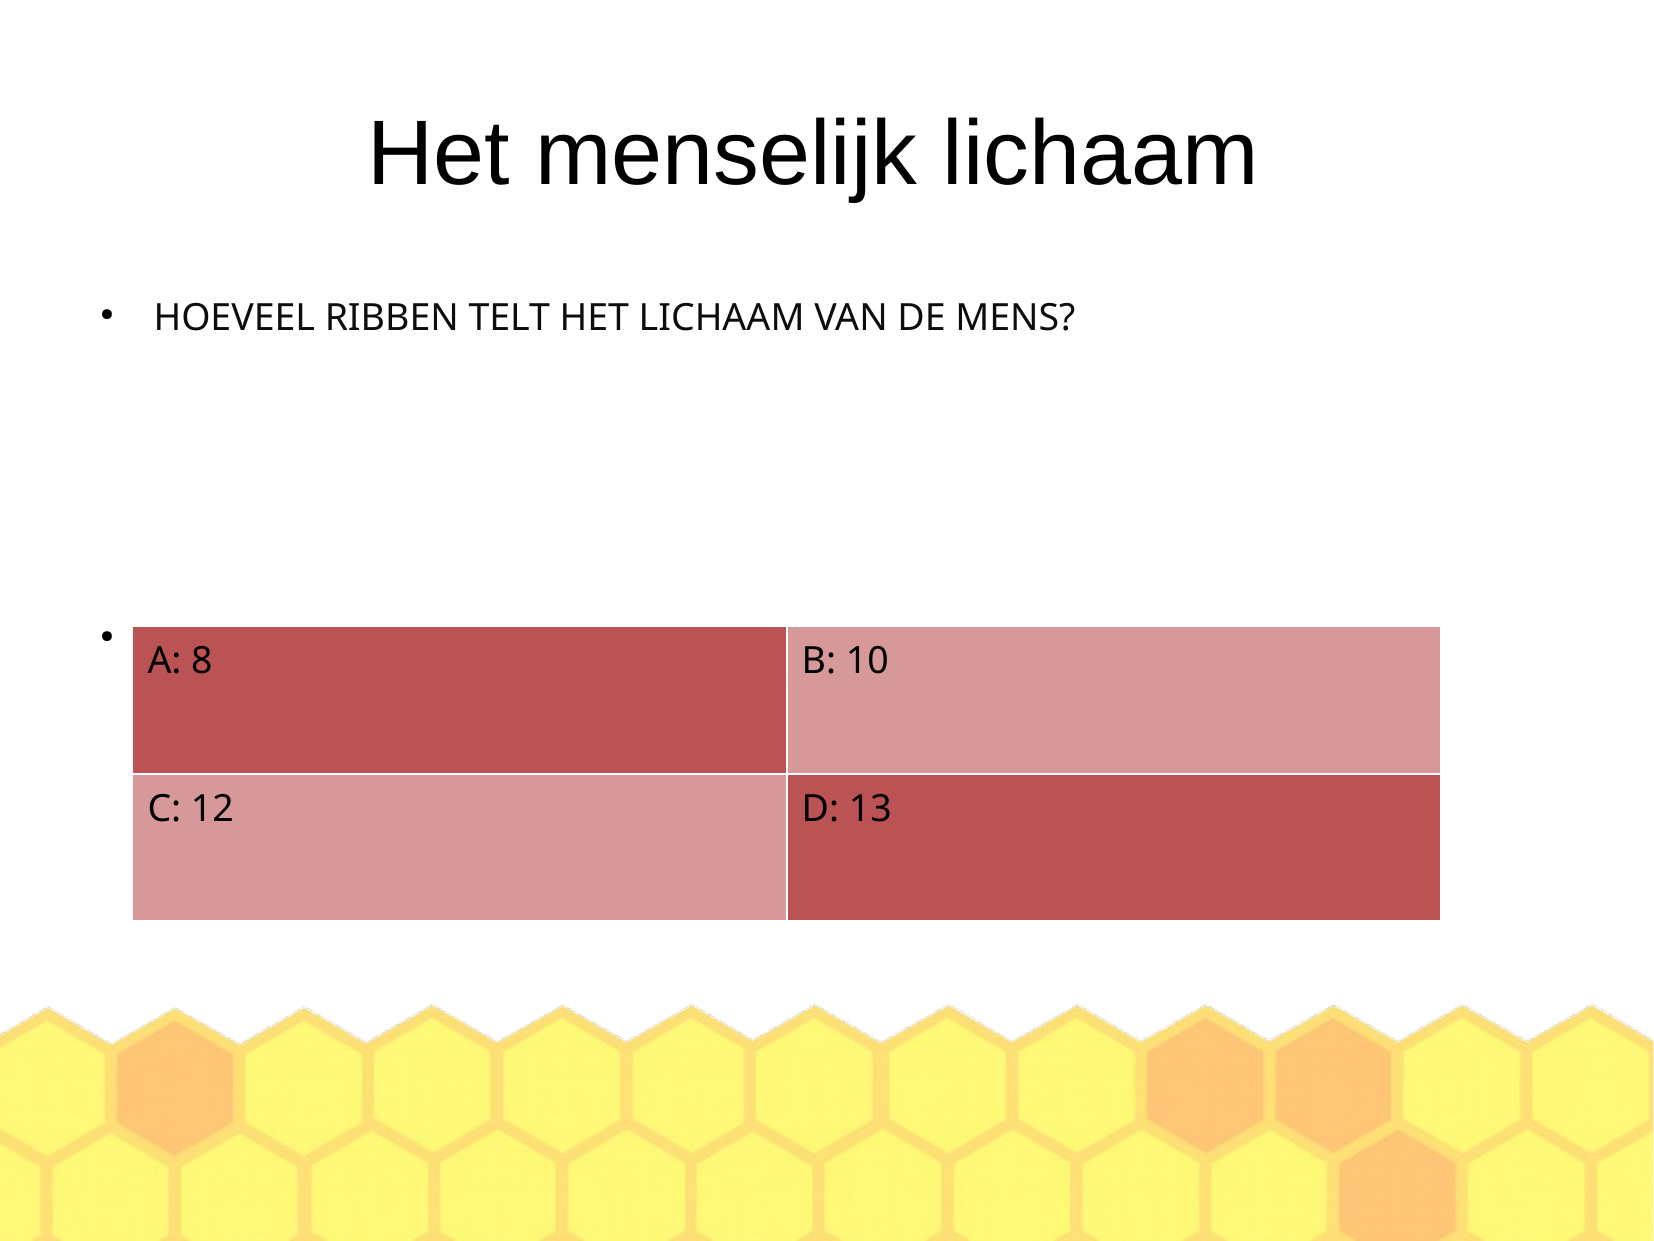

# Het menselijk lichaam
Hoeveel ribben telt het lichaam van de mens?
| A: 8 | B: 10 |
| --- | --- |
| C: 12 | D: 13 |